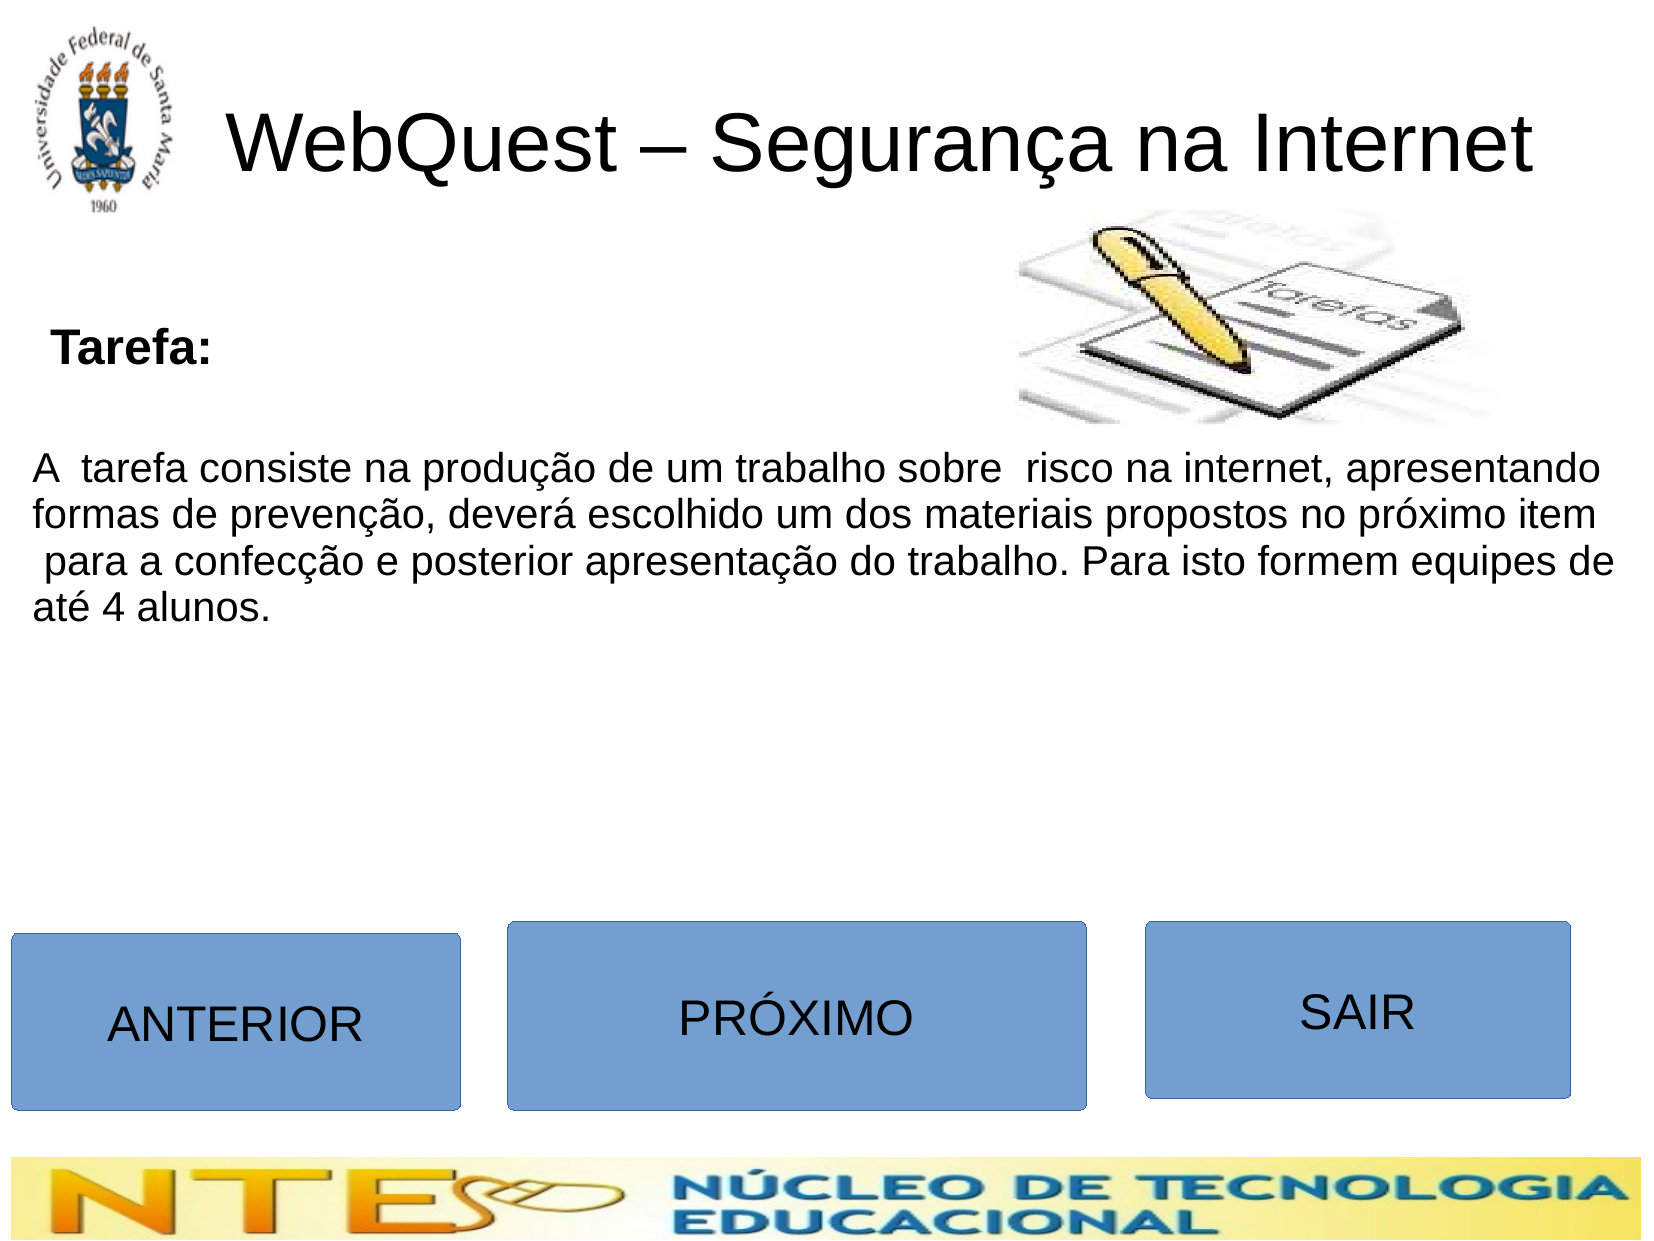

WebQuest – Segurança na Internet
Tarefa:
A tarefa consiste na produção de um trabalho sobre risco na internet, apresentando formas de prevenção, deverá escolhido um dos materiais propostos no próximo item
 para a confecção e posterior apresentação do trabalho. Para isto formem equipes de
até 4 alunos.
PRÓXIMO
SAIR
ANTERIOR